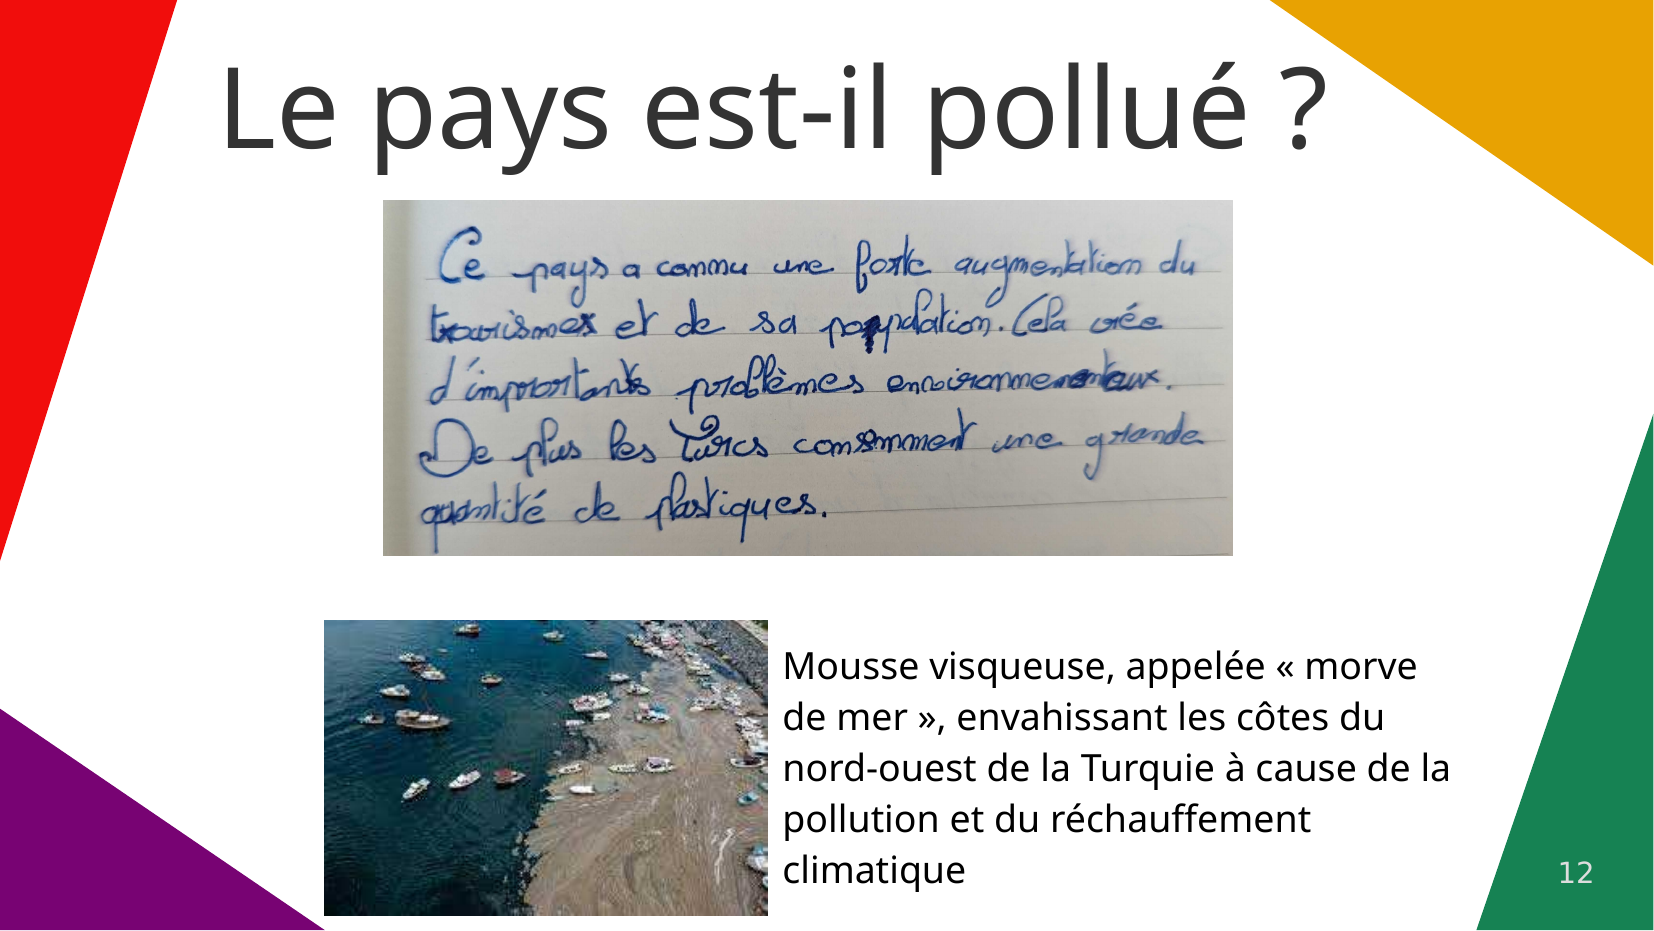

# Le pays est-il pollué ?
Mousse visqueuse, appelée « morve de mer », envahissant les côtes du nord-ouest de la Turquie à cause de la pollution et du réchauffement climatique
12